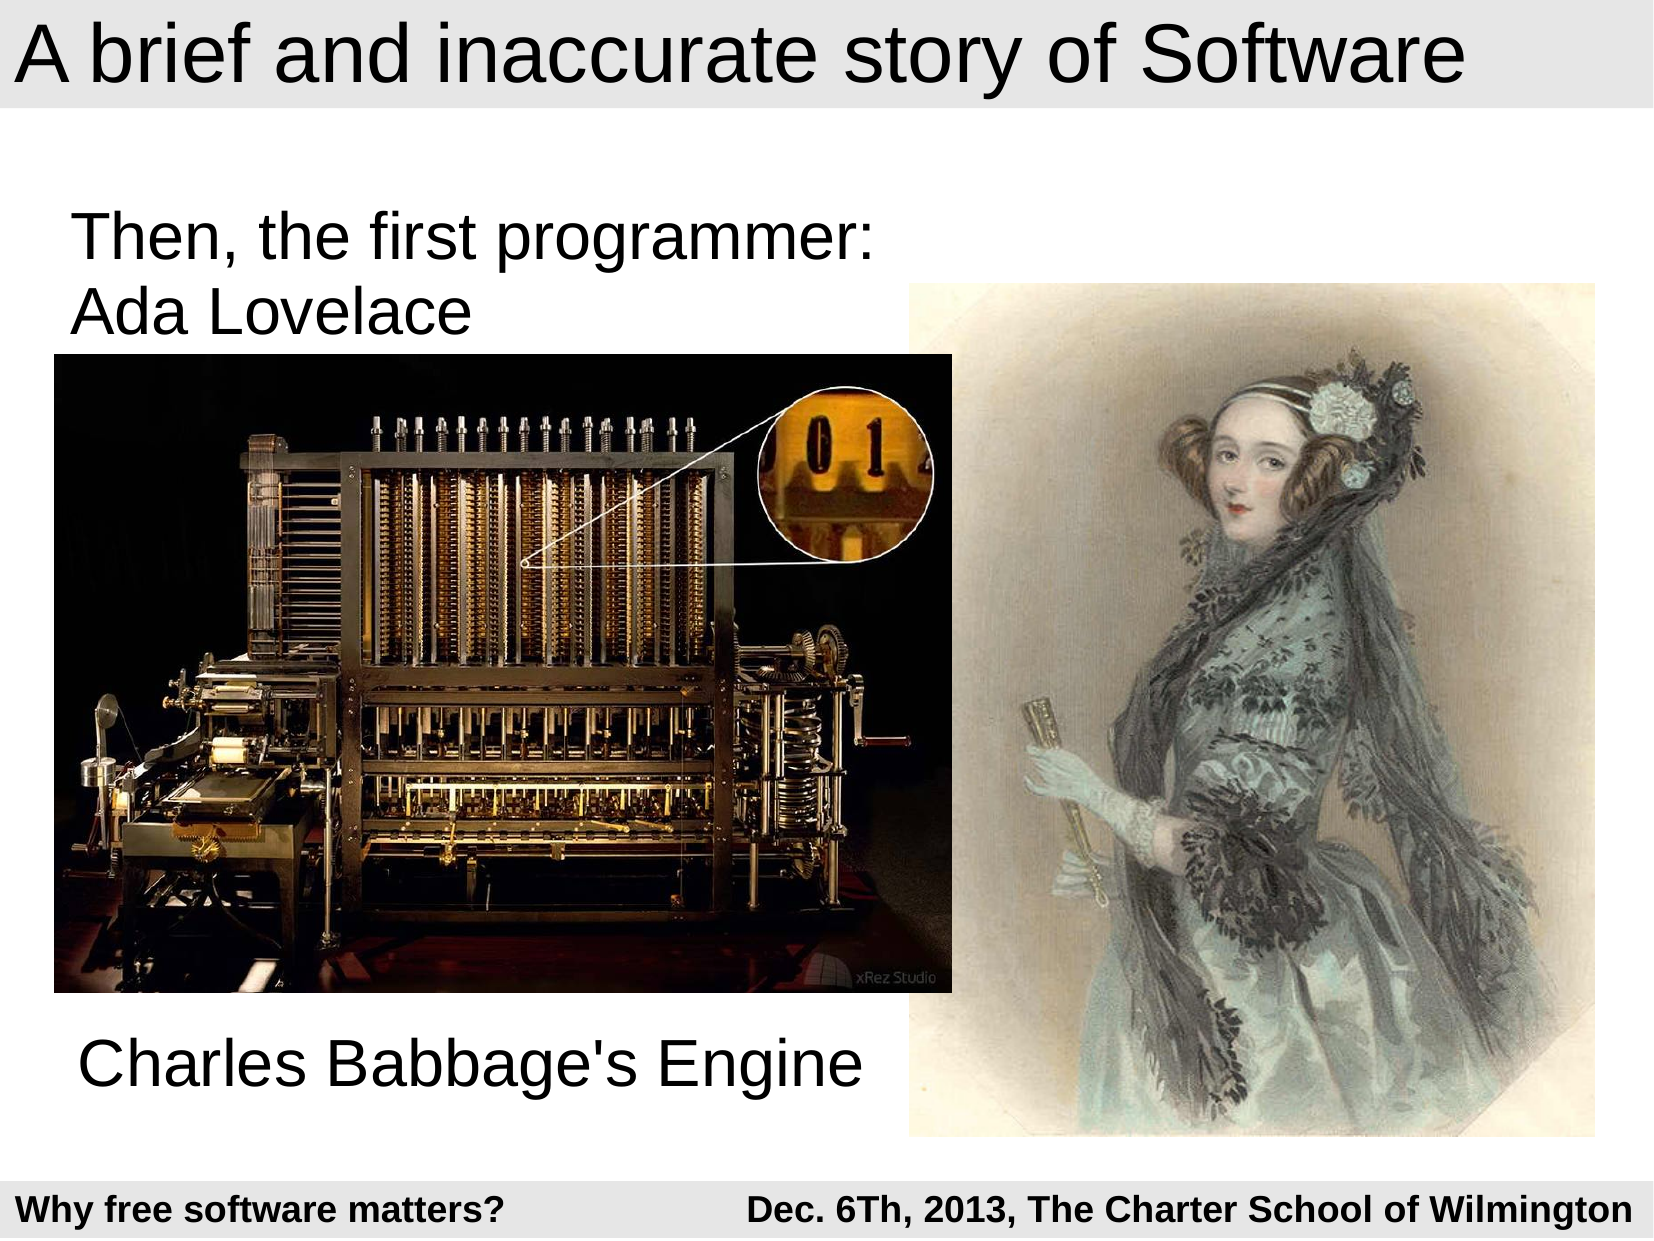

A brief and inaccurate story of Software
Then, the first programmer:
Ada Lovelace
Charles Babbage's Engine
Why free software matters? Dec. 6Th, 2013, The Charter School of Wilmington